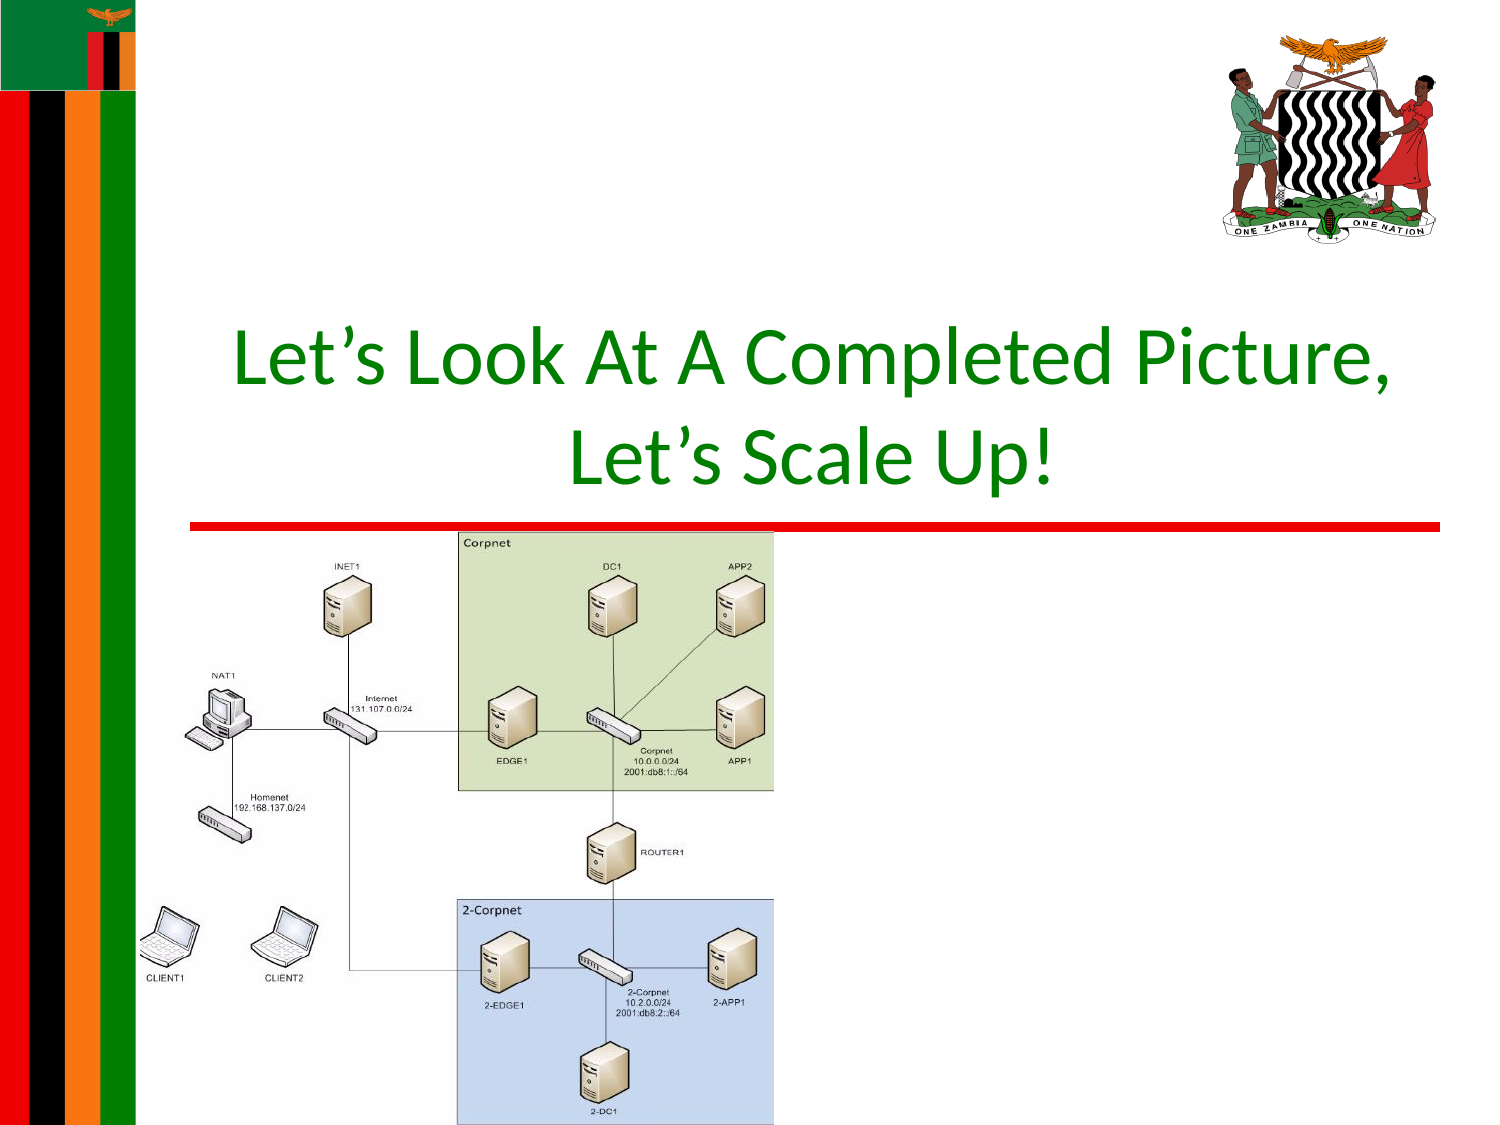

# Let’s Look At A Completed Picture, Let’s Scale Up!